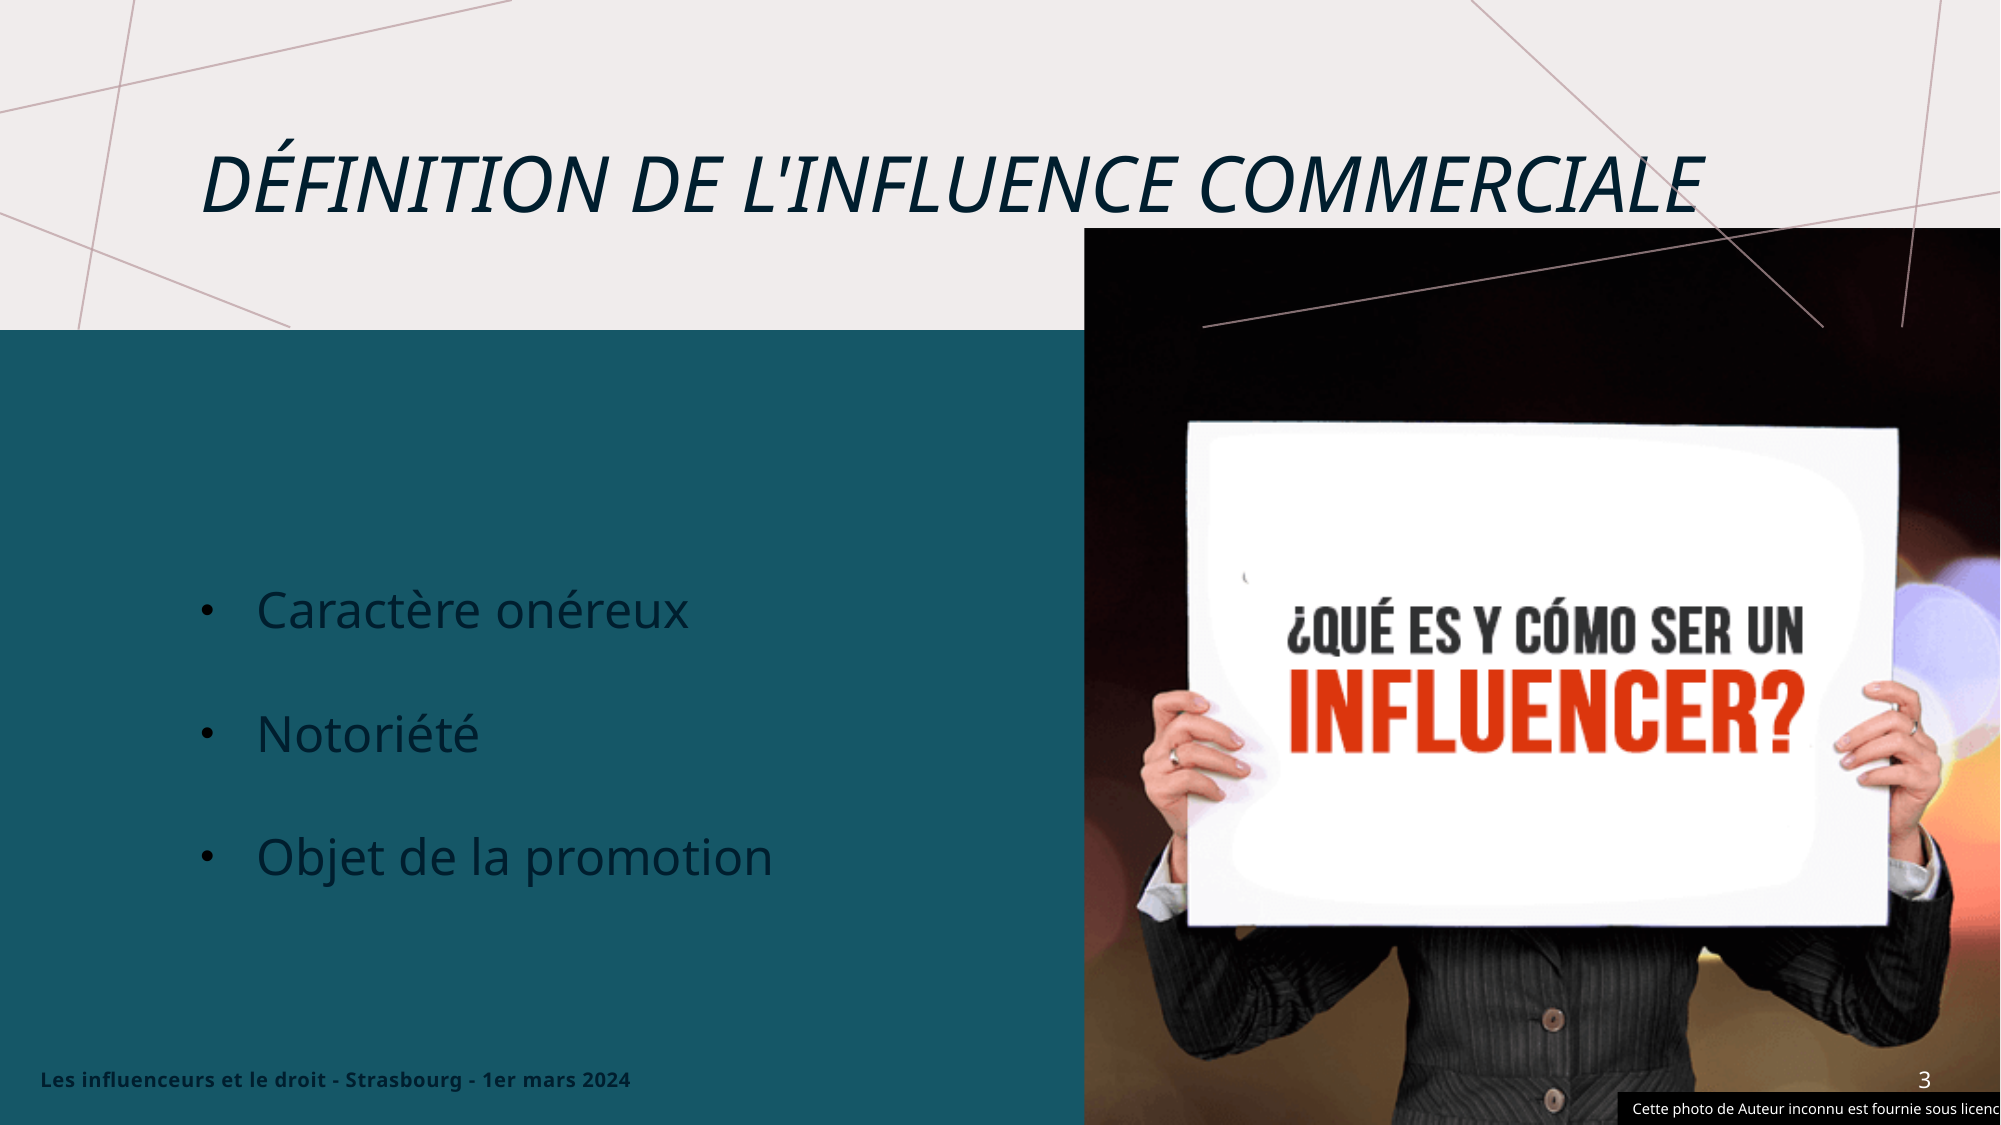

# Définition de l'influence commerciale
Caractère onéreux
Notoriété
Objet de la promotion
Les influenceurs et le droit - Strasbourg - 1er mars 2024
Cette photo de Auteur inconnu est fournie sous licence CC BY-NC.